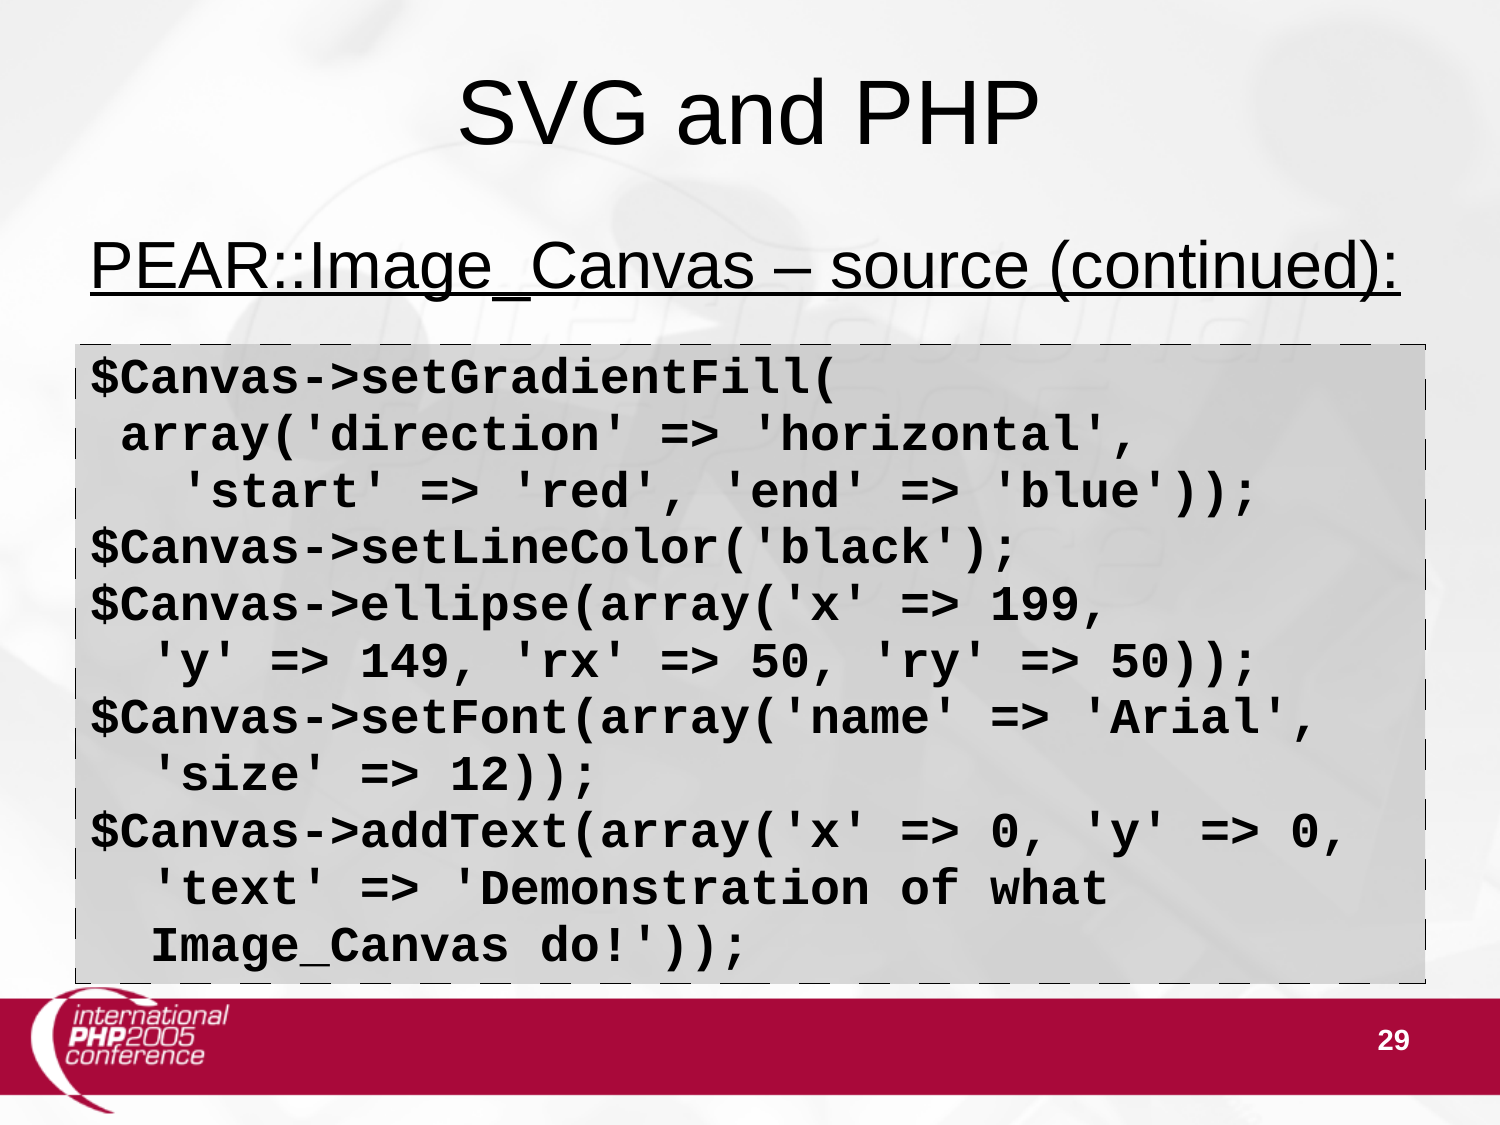

# SVG and PHP
PEAR::Image_Canvas – source (continued):
$Canvas->setGradientFill(
 array('direction' => 'horizontal',
 'start' => 'red', 'end' => 'blue'));
$Canvas->setLineColor('black');
$Canvas->ellipse(array('x' => 199,
 'y' => 149, 'rx' => 50, 'ry' => 50));
$Canvas->setFont(array('name' => 'Arial',
 'size' => 12));
$Canvas->addText(array('x' => 0, 'y' => 0,
 'text' => 'Demonstration of what
 Image_Canvas do!'));
29